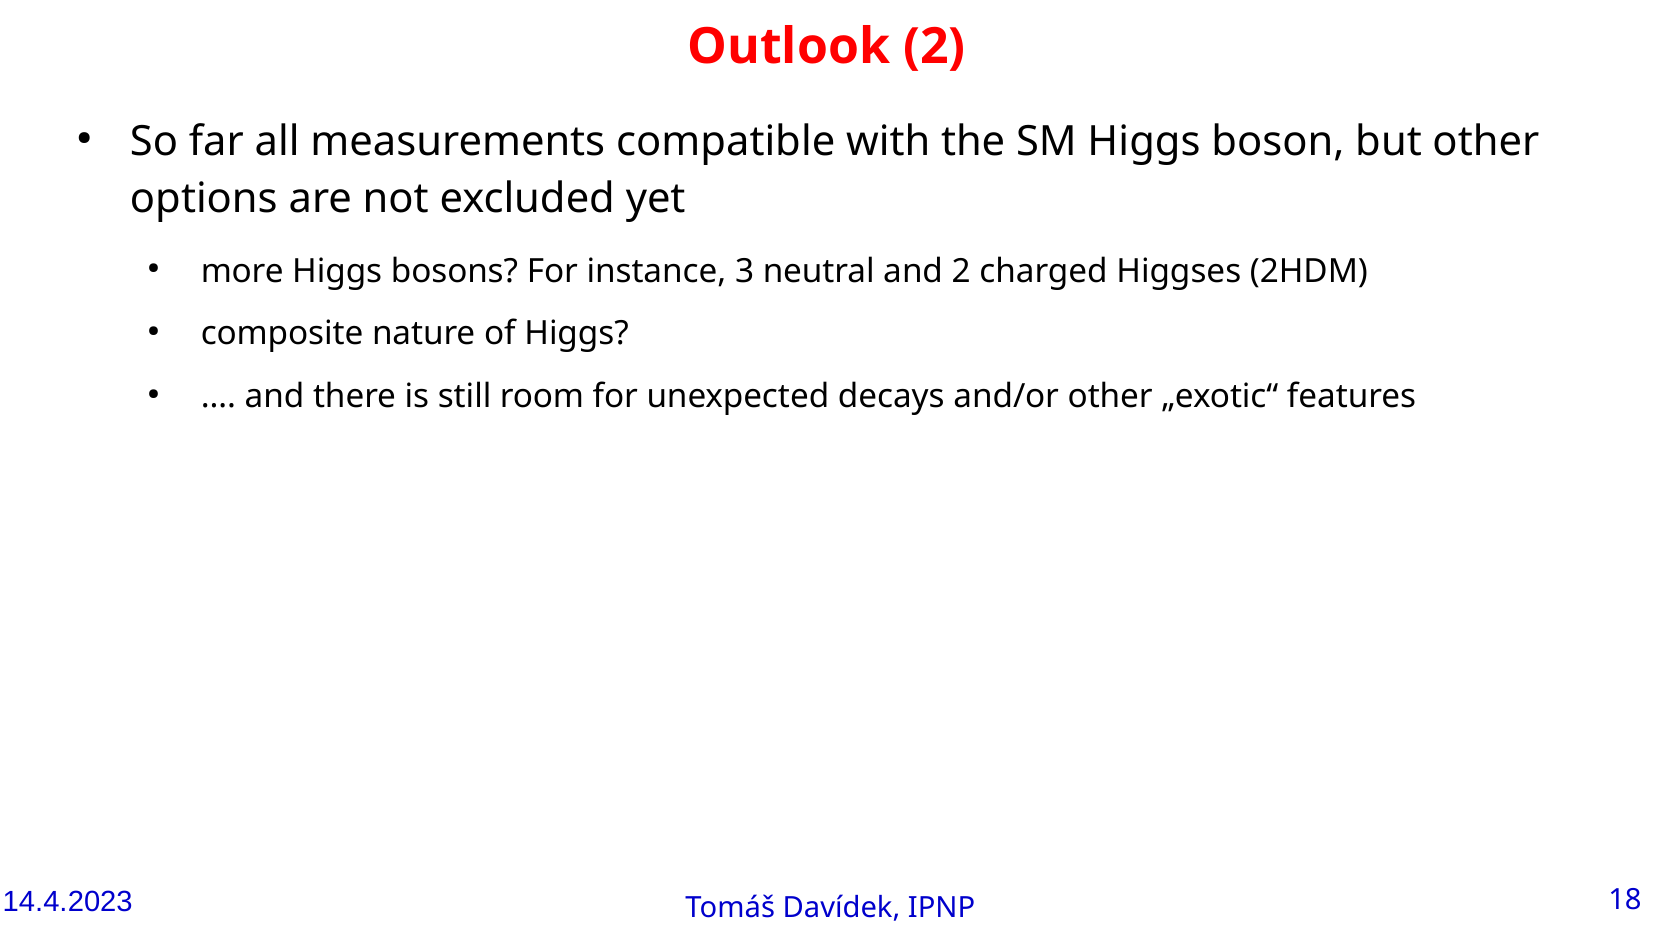

# Outlook (2)
So far all measurements compatible with the SM Higgs boson, but other options are not excluded yet
more Higgs bosons? For instance, 3 neutral and 2 charged Higgses (2HDM)
composite nature of Higgs?
…. and there is still room for unexpected decays and/or other „exotic“ features
18
T.Davidek, IPNP